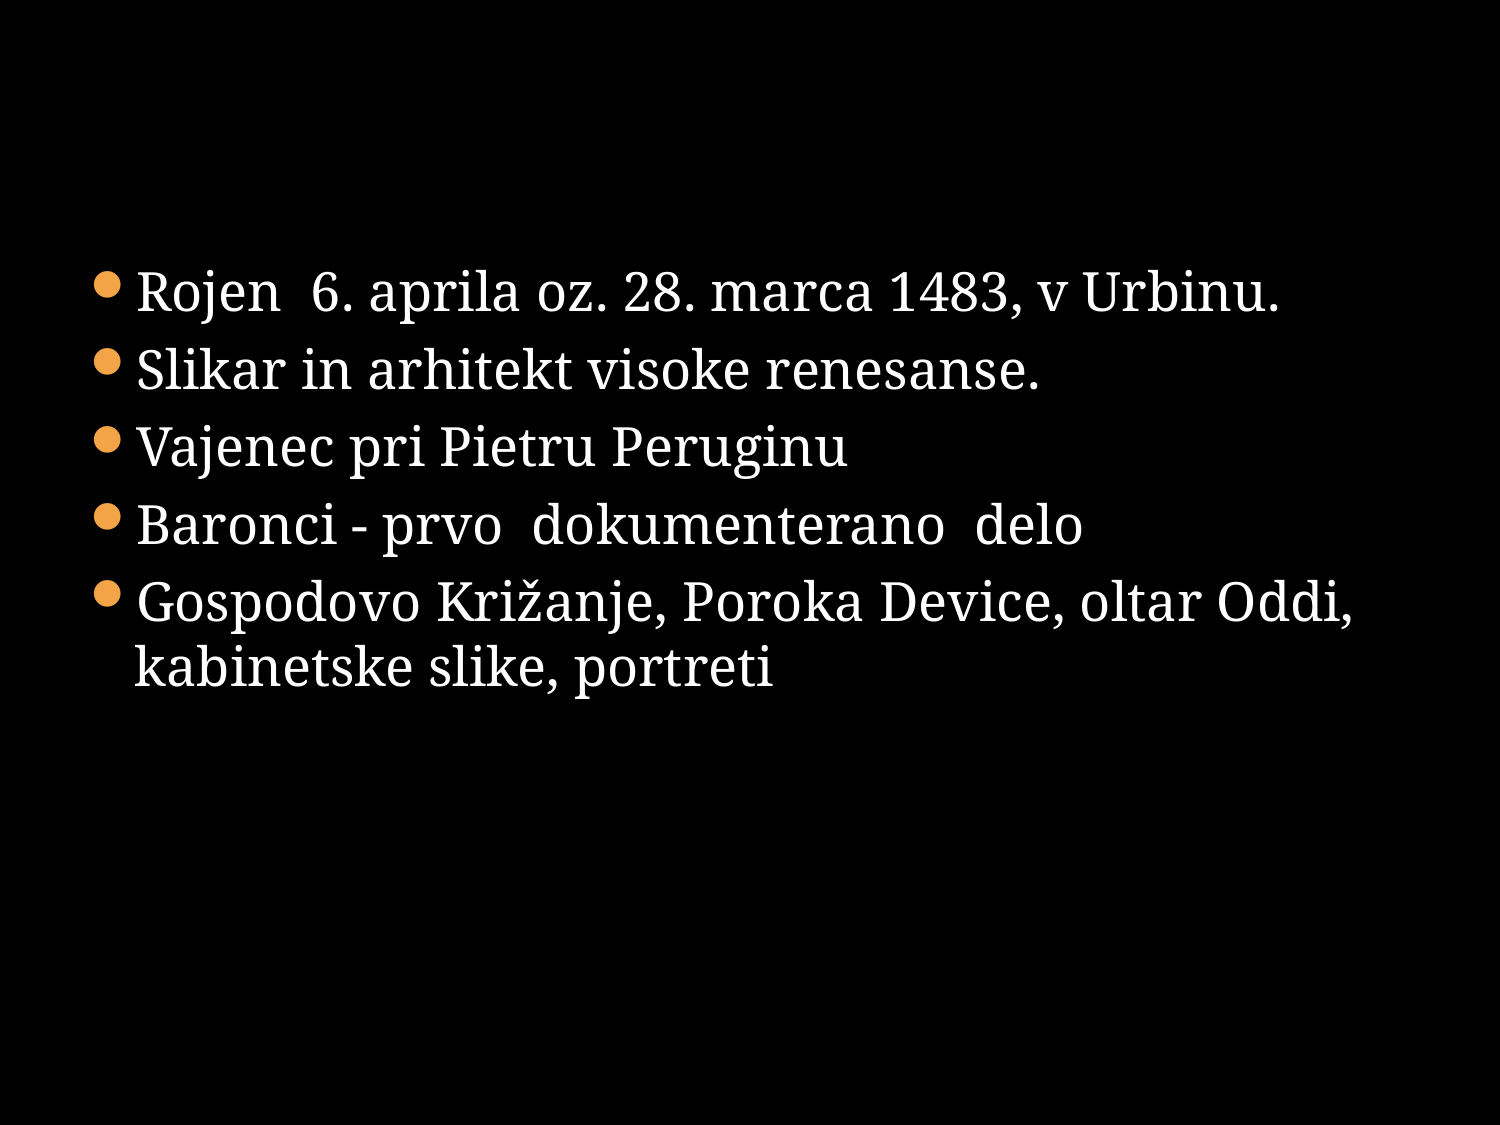

# Rojen 6. aprila oz. 28. marca 1483, v Urbinu.
Slikar in arhitekt visoke renesanse.
Vajenec pri Pietru Peruginu
Baronci - prvo dokumenterano delo
Gospodovo Križanje, Poroka Device, oltar Oddi, kabinetske slike, portreti